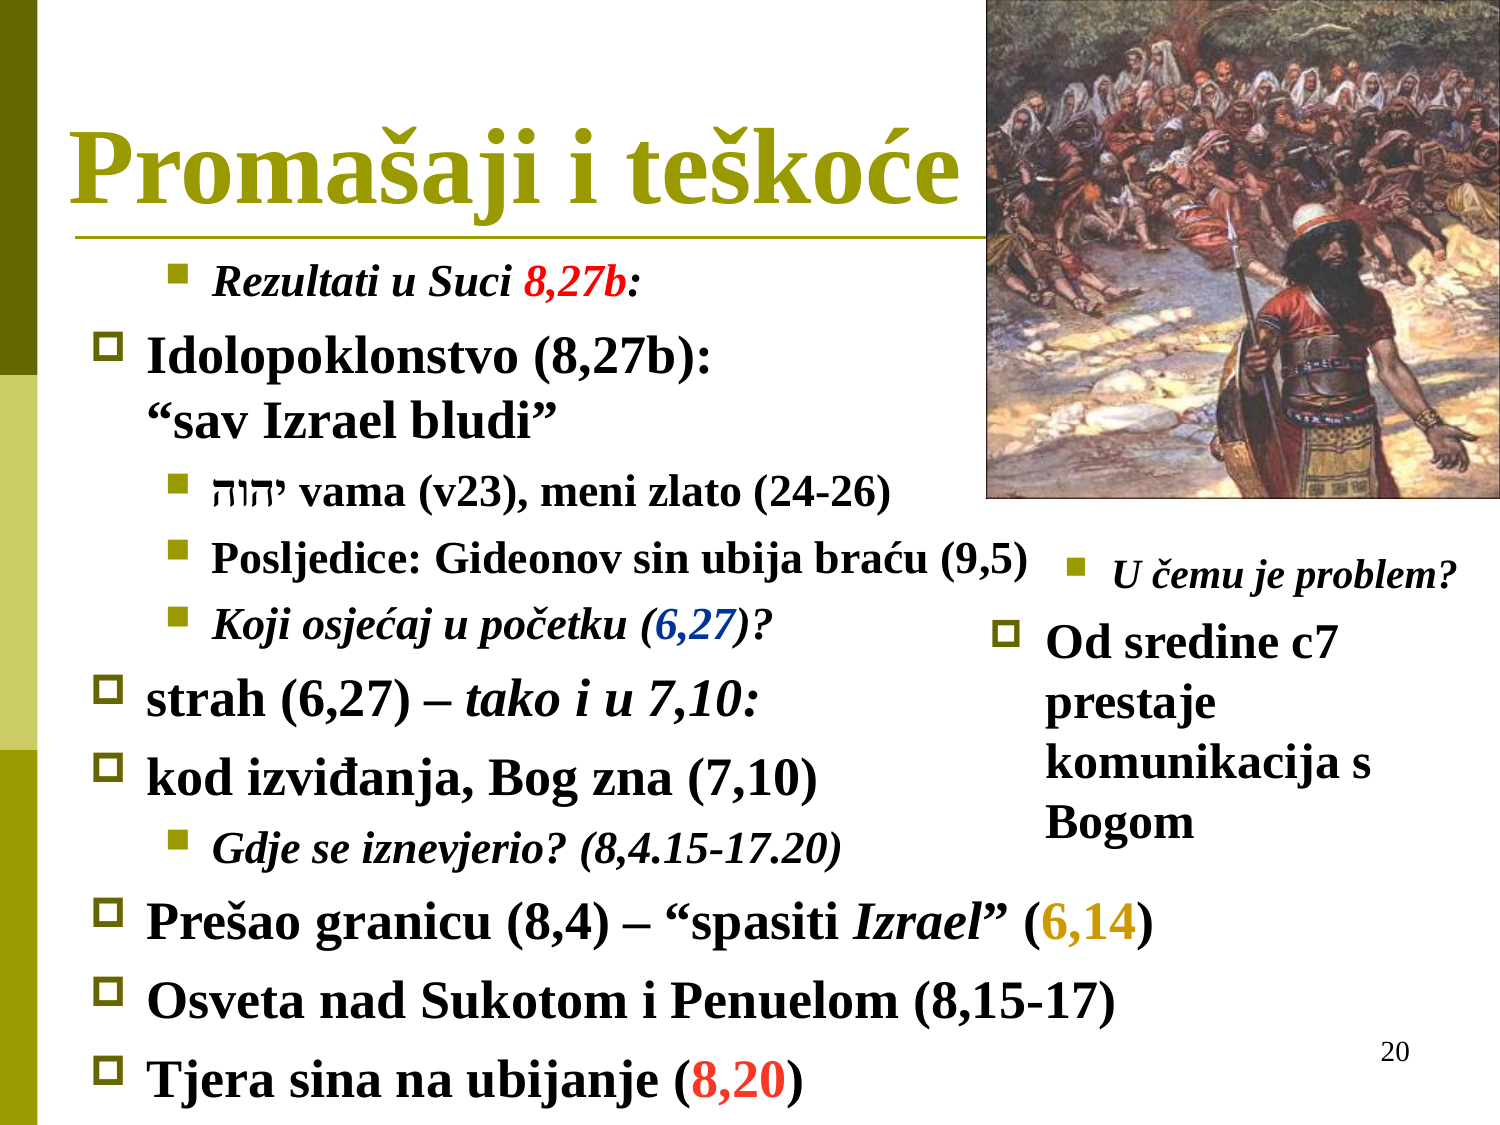

# Promašaji i teškoće
Rezultati u Suci 8,27b:
Idolopoklonstvo (8,27b):
“sav Izrael bludi”
יהוה vama (v23), meni zlato (24-26)
Posljedice: Gideonov sin ubija braću (9,5)
Koji osjećaj u početku (6,27)?
strah (6,27) – tako i u 7,10:
kod izviđanja, Bog zna (7,10)
Gdje se iznevjerio? (8,4.15-17.20)
Prešao granicu (8,4) – “spasiti Izrael” (6,14)
Osveta nad Sukotom i Penuelom (8,15-17)
Tjera sina na ubijanje (8,20)
U čemu je problem?
Od sredine c7 prestaje komunikacija s Bogom